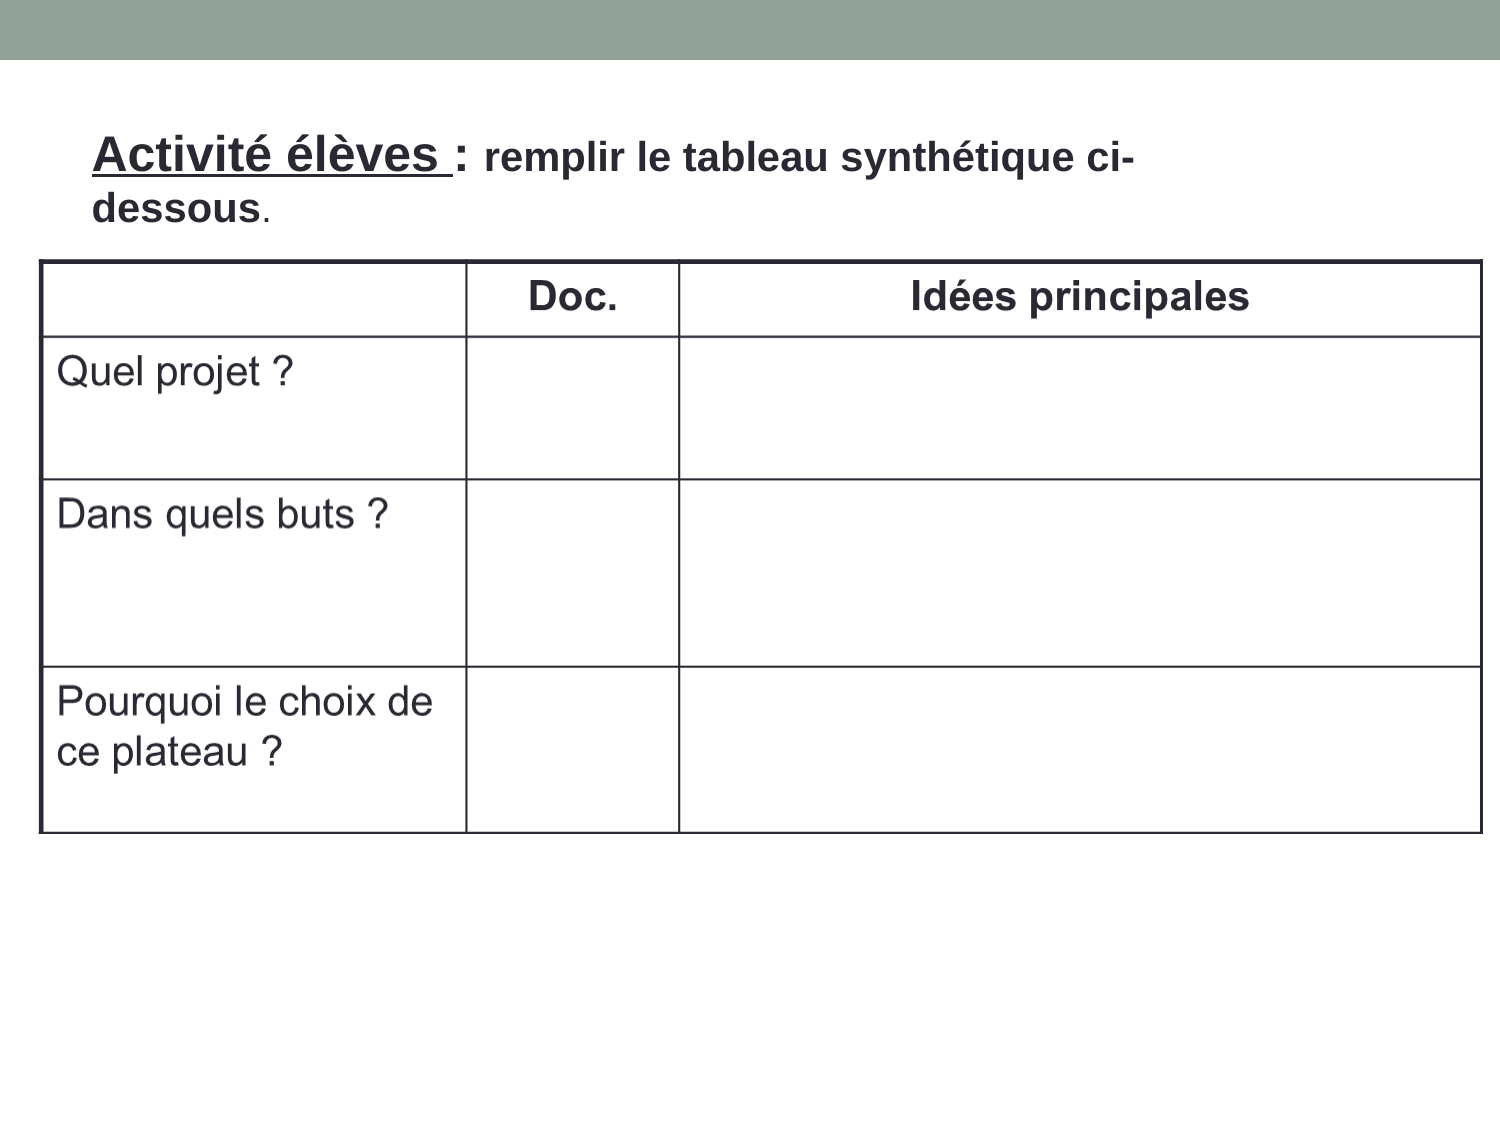

Activité élèves : remplir le tableau synthétique ci-dessous.